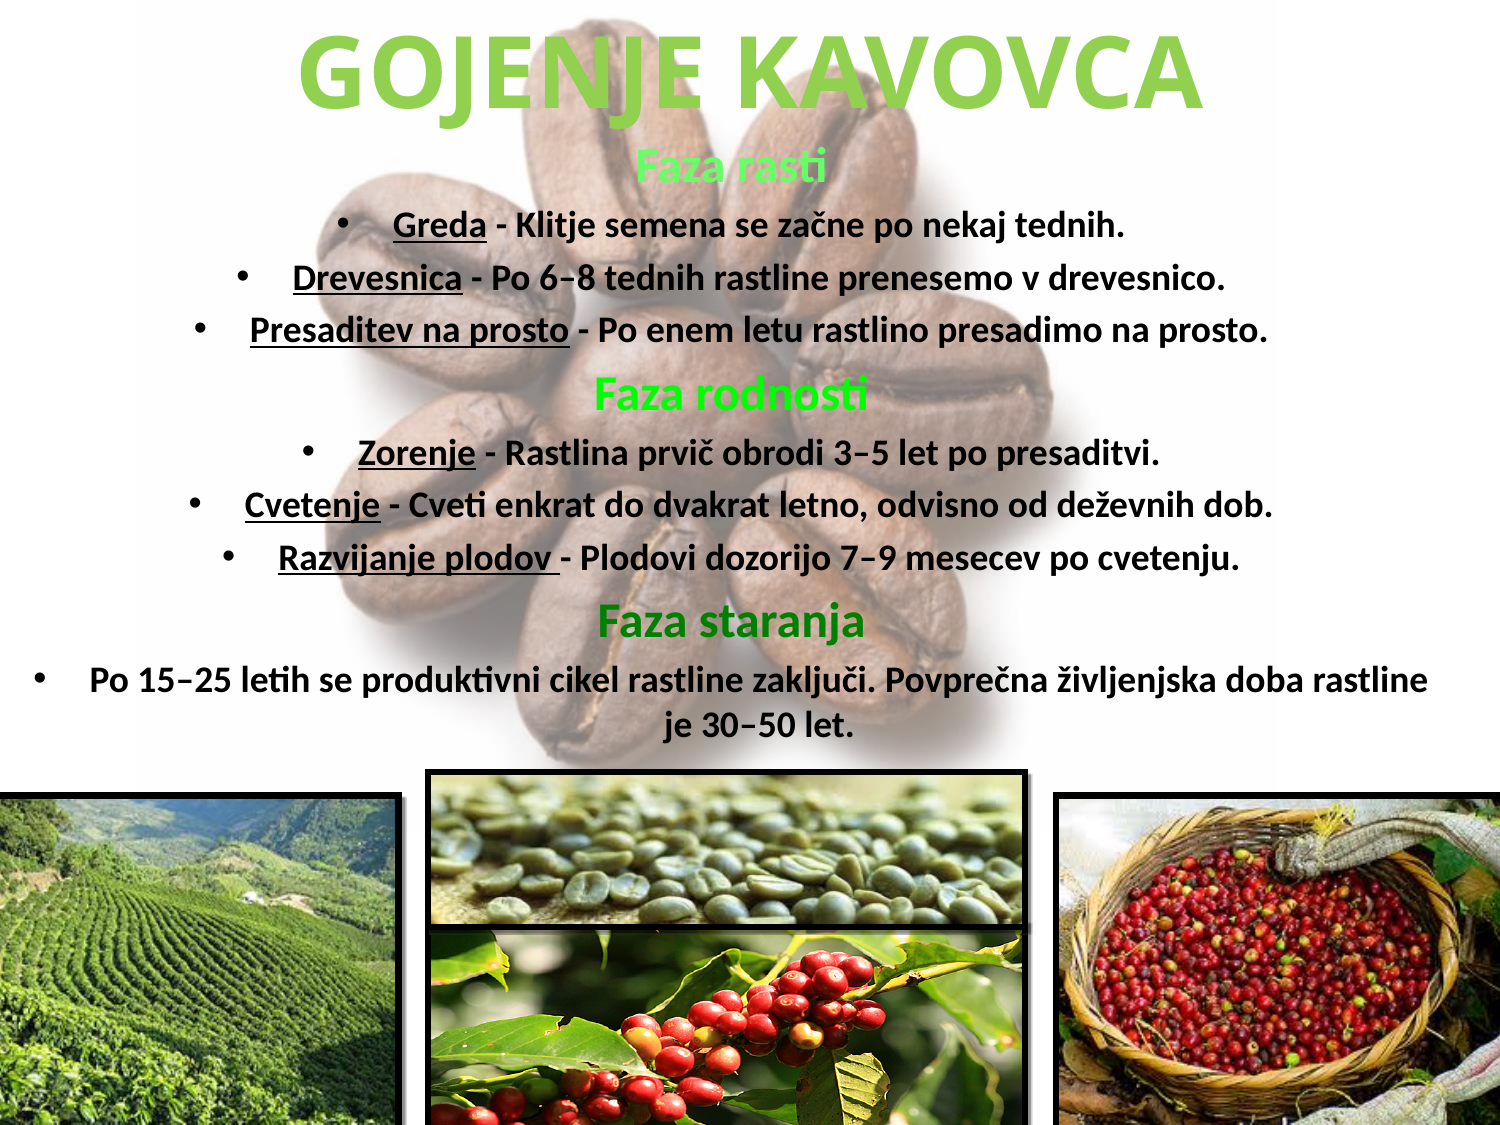

# GOJENJE KAVOVCA
Faza rasti
Greda - Klitje semena se začne po nekaj tednih.
Drevesnica - Po 6–8 tednih rastline prenesemo v drevesnico.
Presaditev na prosto - Po enem letu rastlino presadimo na prosto.
Faza rodnosti
Zorenje - Rastlina prvič obrodi 3–5 let po presaditvi.
Cvetenje - Cveti enkrat do dvakrat letno, odvisno od deževnih dob.
Razvijanje plodov - Plodovi dozorijo 7–9 mesecev po cvetenju.
Faza staranja
Po 15–25 letih se produktivni cikel rastline zaključi. Povprečna življenjska doba rastline je 30–50 let.